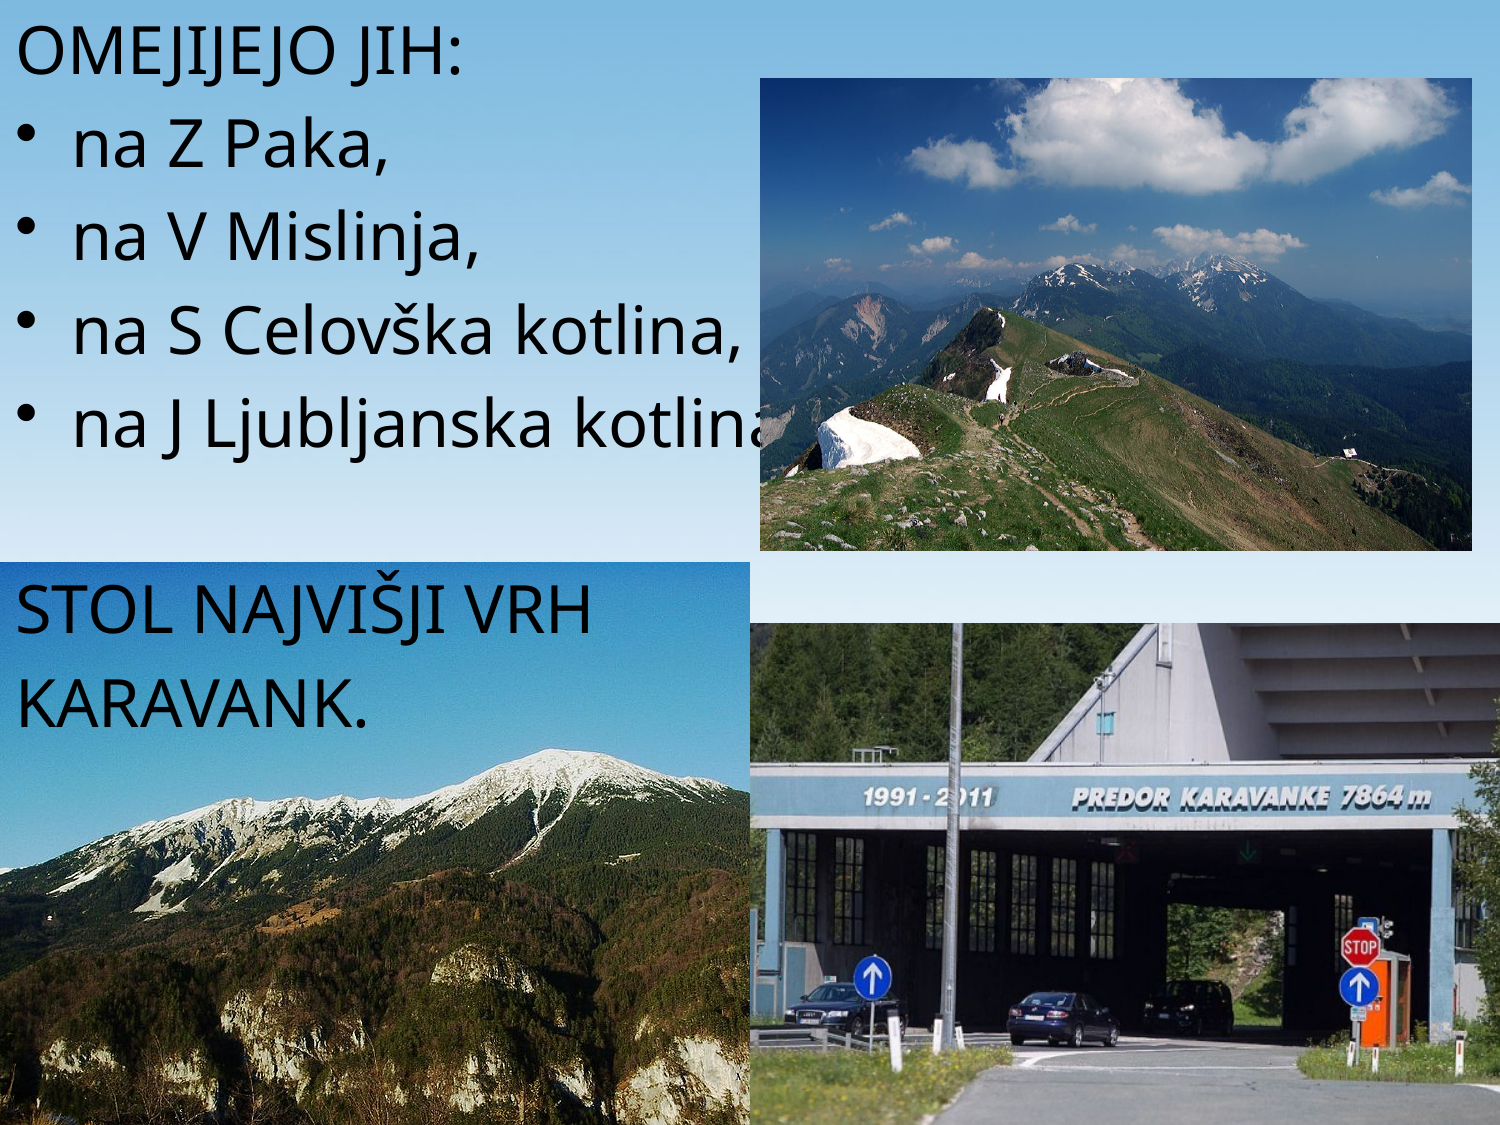

OMEJIJEJO JIH:
na Z Paka,
na V Mislinja,
na S Celovška kotlina,
na J Ljubljanska kotlina.
STOL NAJVIŠJI VRH
KARAVANK.
#